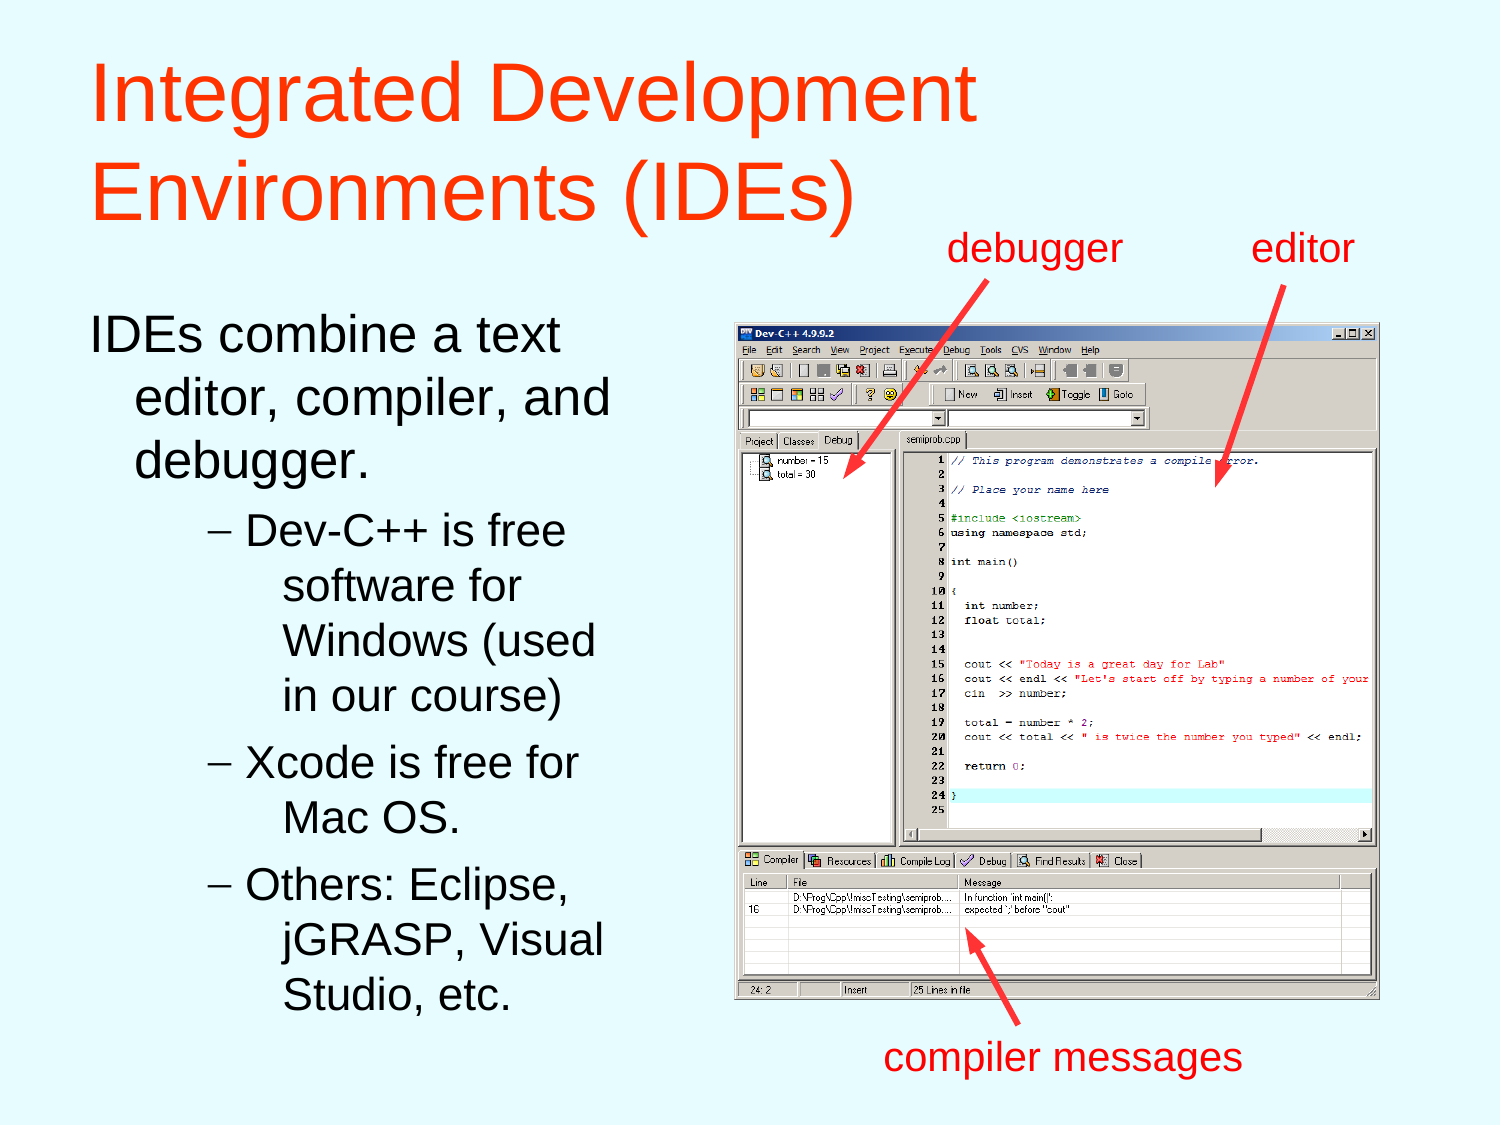

# Integrated Development Environments (IDEs)
debugger
editor
IDEs combine a text editor, compiler, and debugger.
Dev-C++ is free software for Windows (used in our course)
Xcode is free for Mac OS.
Others: Eclipse, jGRASP, Visual Studio, etc.
compiler messages